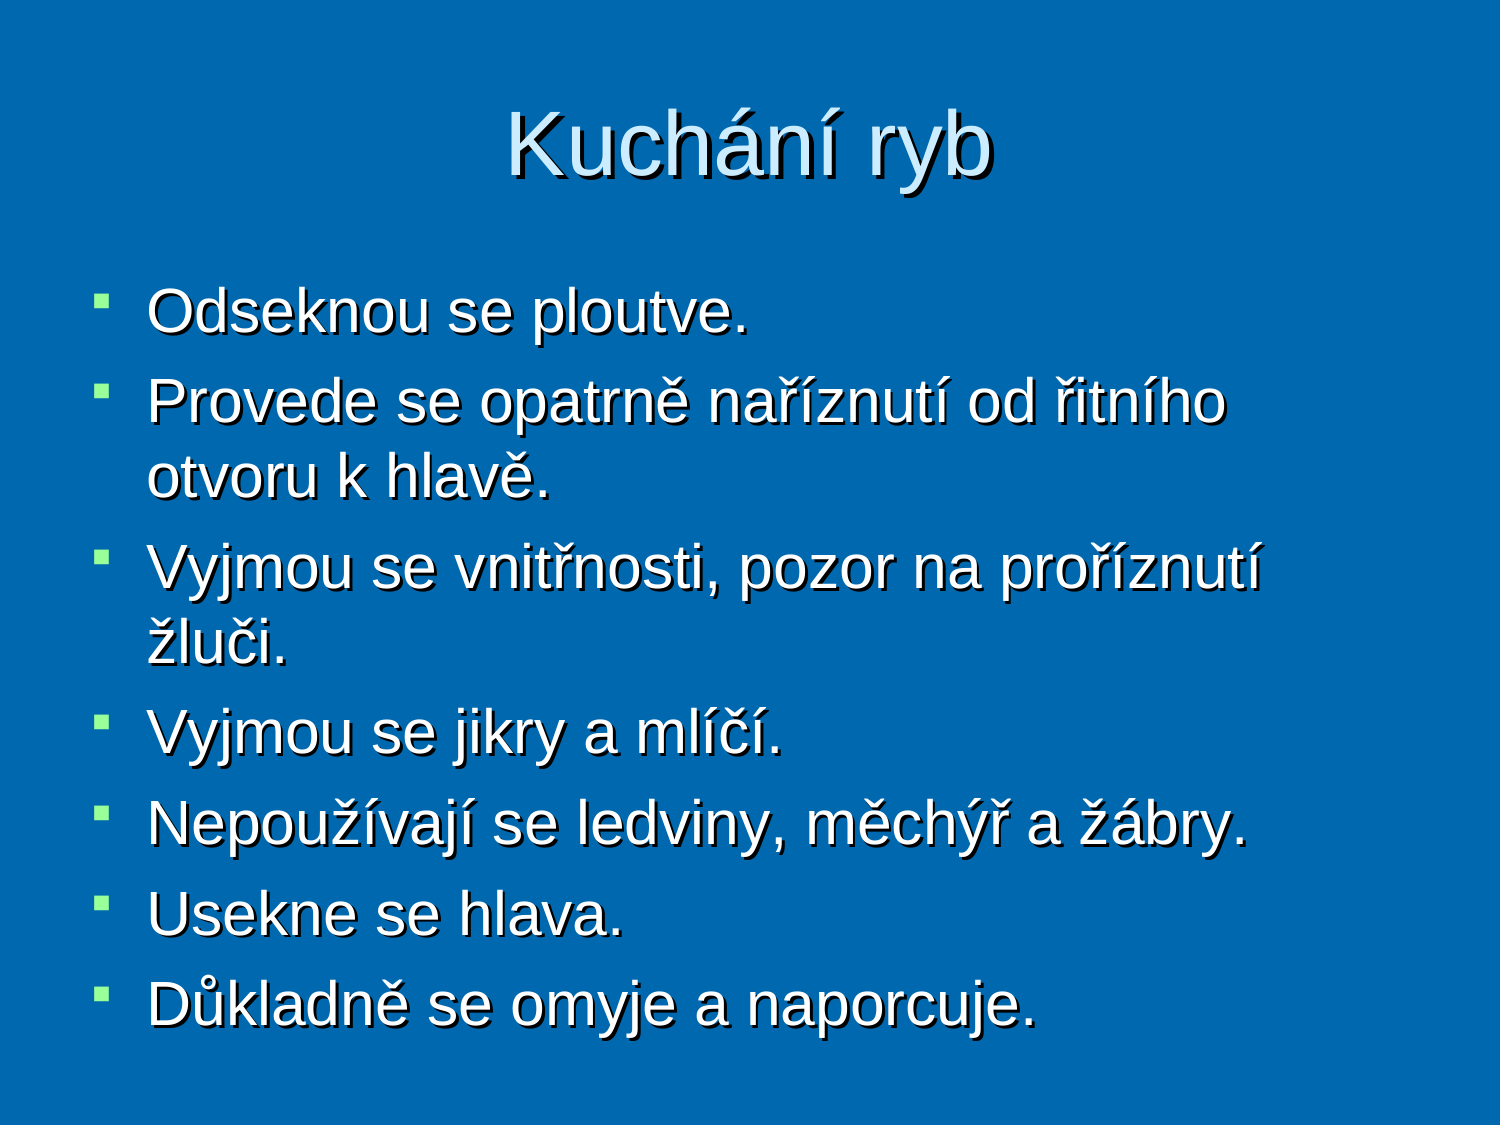

# Kuchání ryb
Odseknou se ploutve.
Provede se opatrně naříznutí od řitního otvoru k hlavě.
Vyjmou se vnitřnosti, pozor na proříznutí žluči.
Vyjmou se jikry a mlíčí.
Nepoužívají se ledviny, měchýř a žábry.
Usekne se hlava.
Důkladně se omyje a naporcuje.